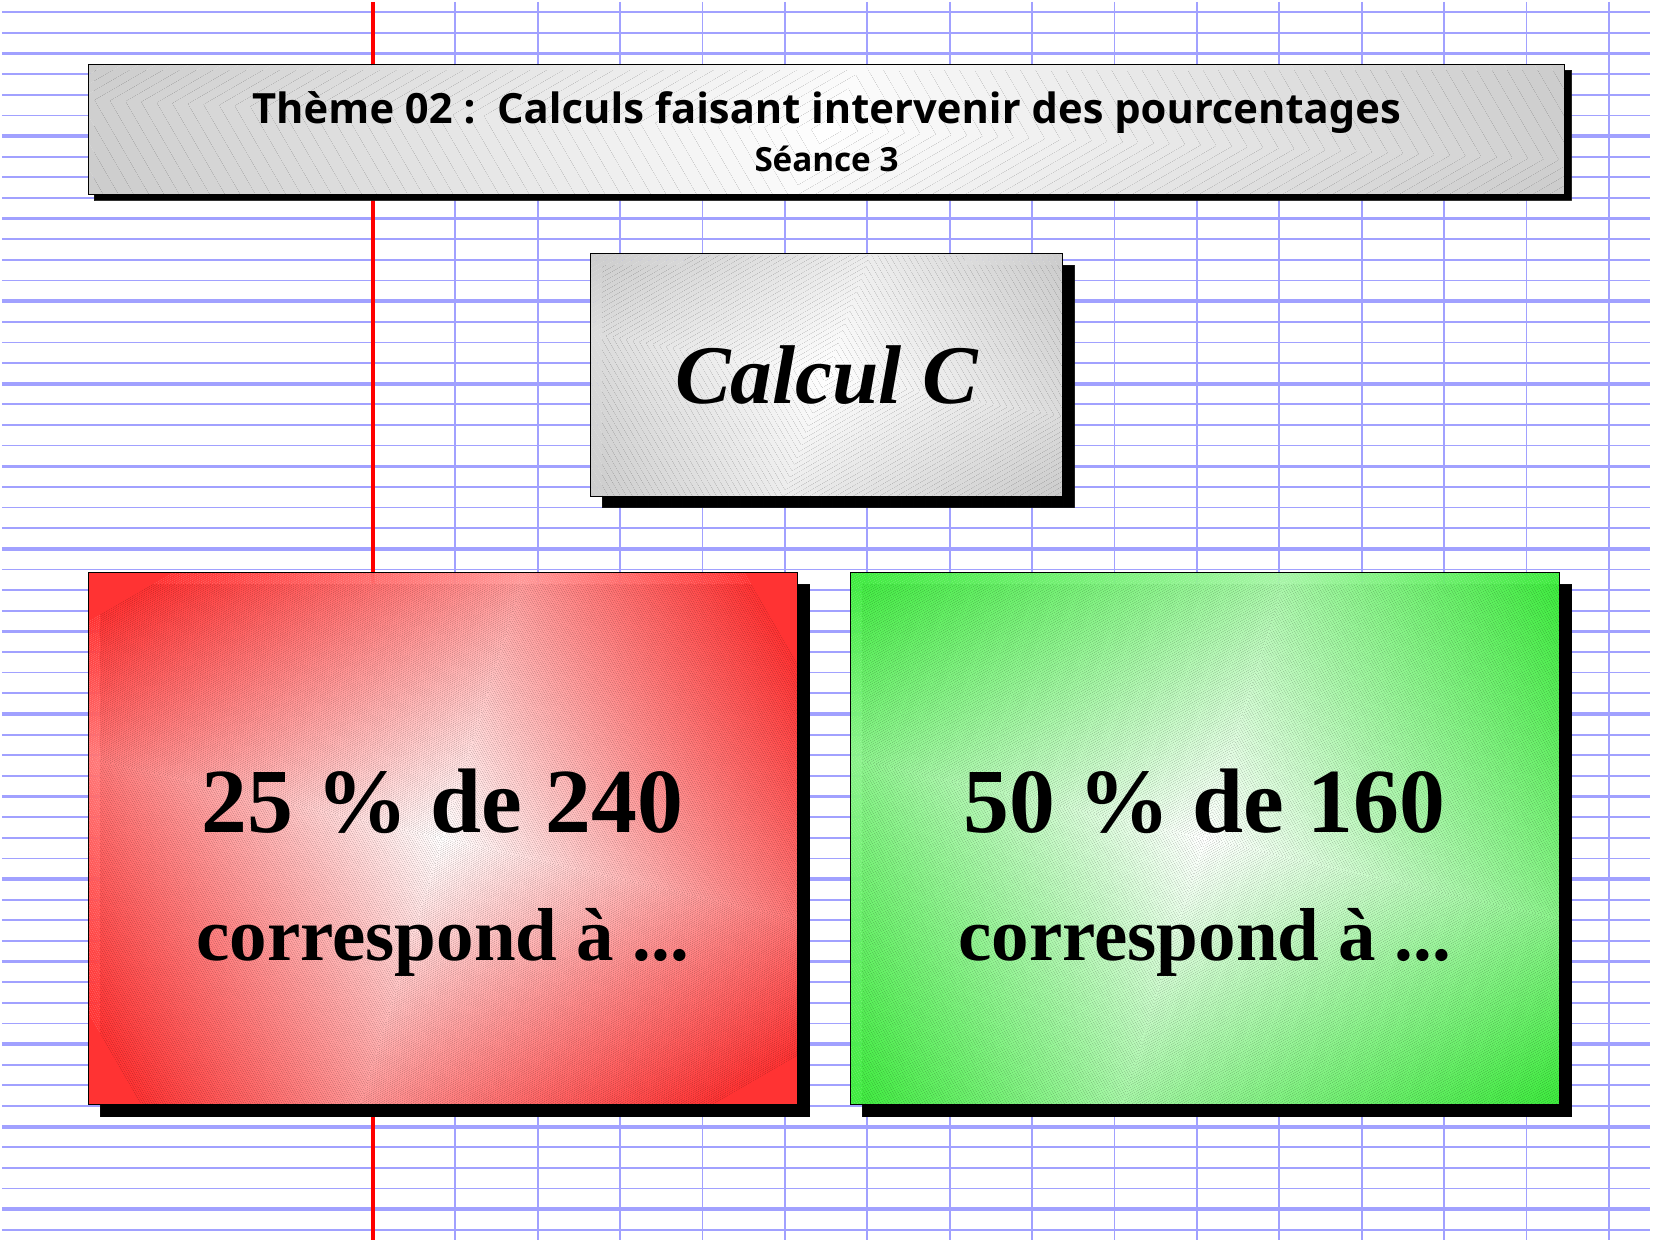

Thème 02 : Calculs faisant intervenir des pourcentages
Séance 3
Calcul C
10
11
12
13
14
15
9
0
1
2
3
4
5
6
7
8
25 % de 240
correspond à ...
50 % de 160
correspond à ...